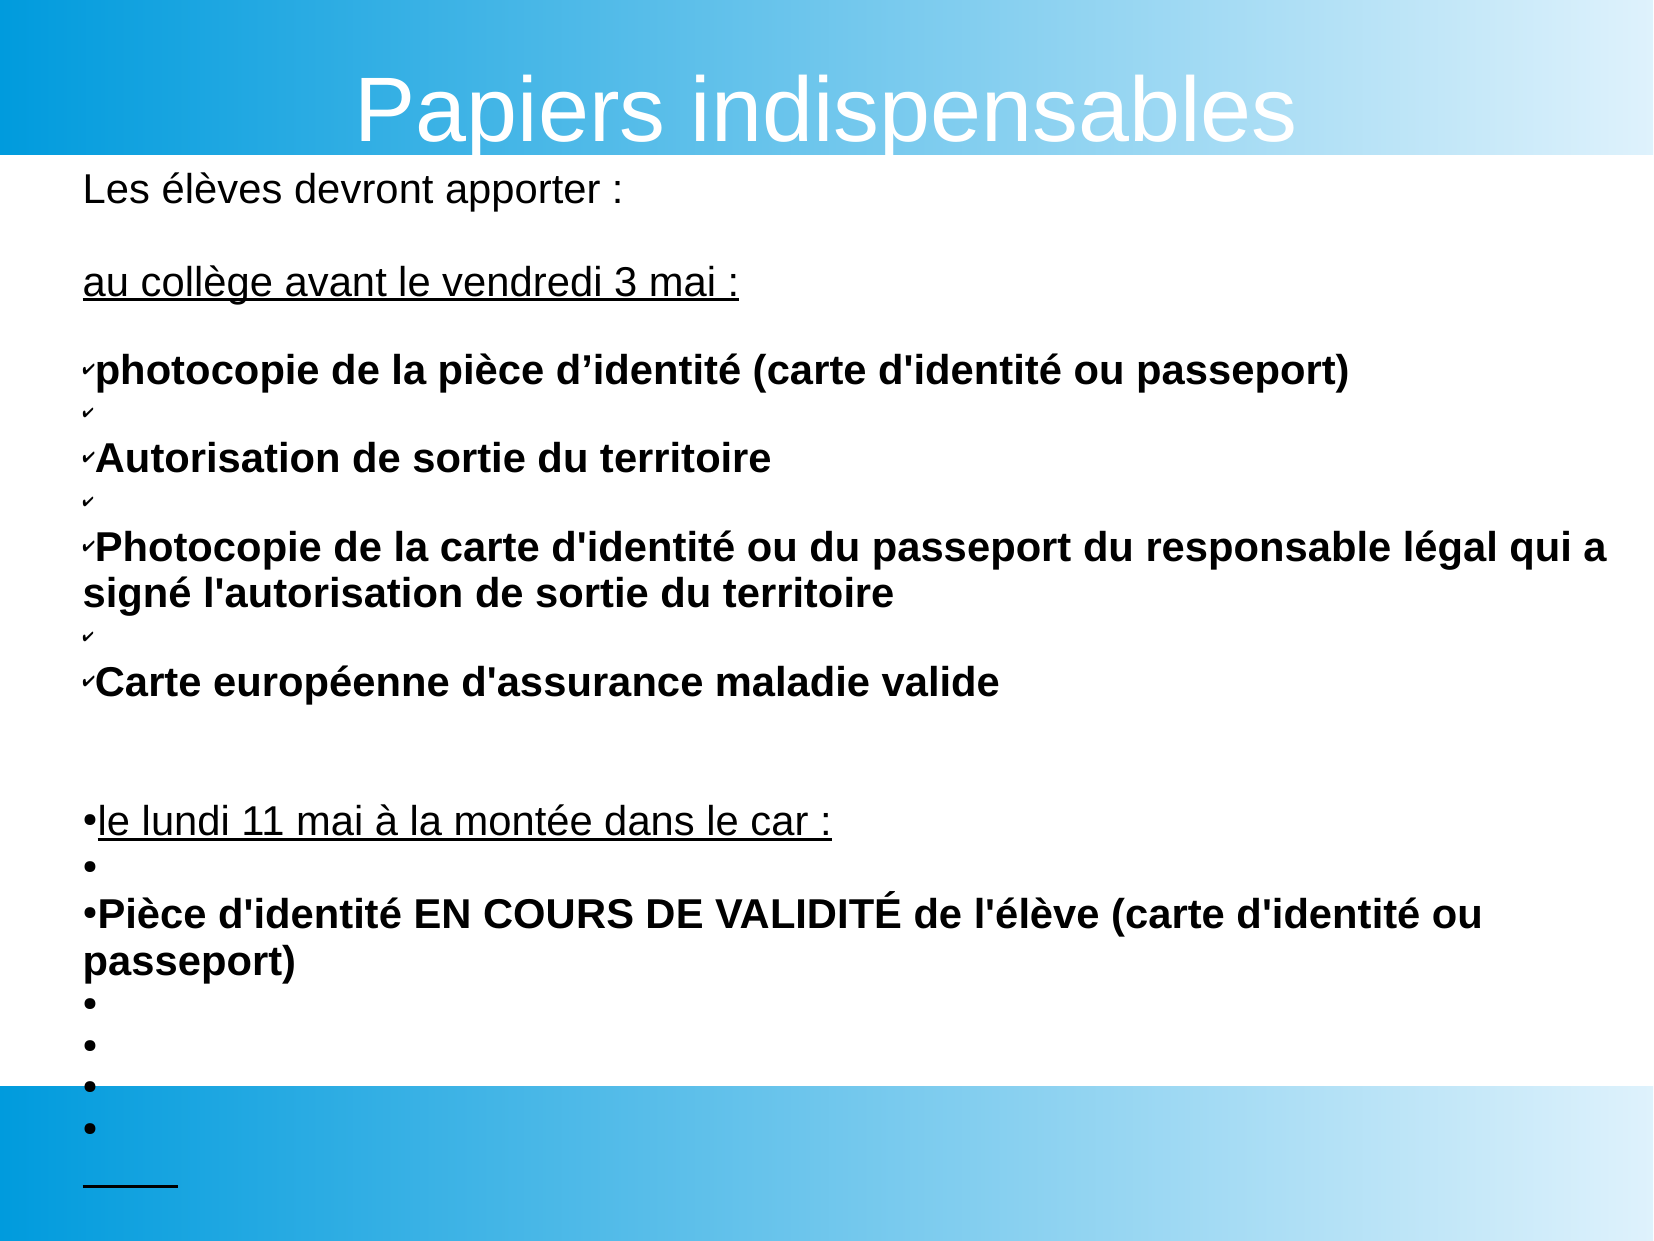

# Papiers indispensables
Les élèves devront apporter :
au collège avant le vendredi 3 mai :
photocopie de la pièce d’identité (carte d'identité ou passeport)
Autorisation de sortie du territoire
Photocopie de la carte d'identité ou du passeport du responsable légal qui a signé l'autorisation de sortie du territoire
Carte européenne d'assurance maladie valide
le lundi 11 mai à la montée dans le car :
Pièce d'identité EN COURS DE VALIDITÉ de l'élève (carte d'identité ou passeport)